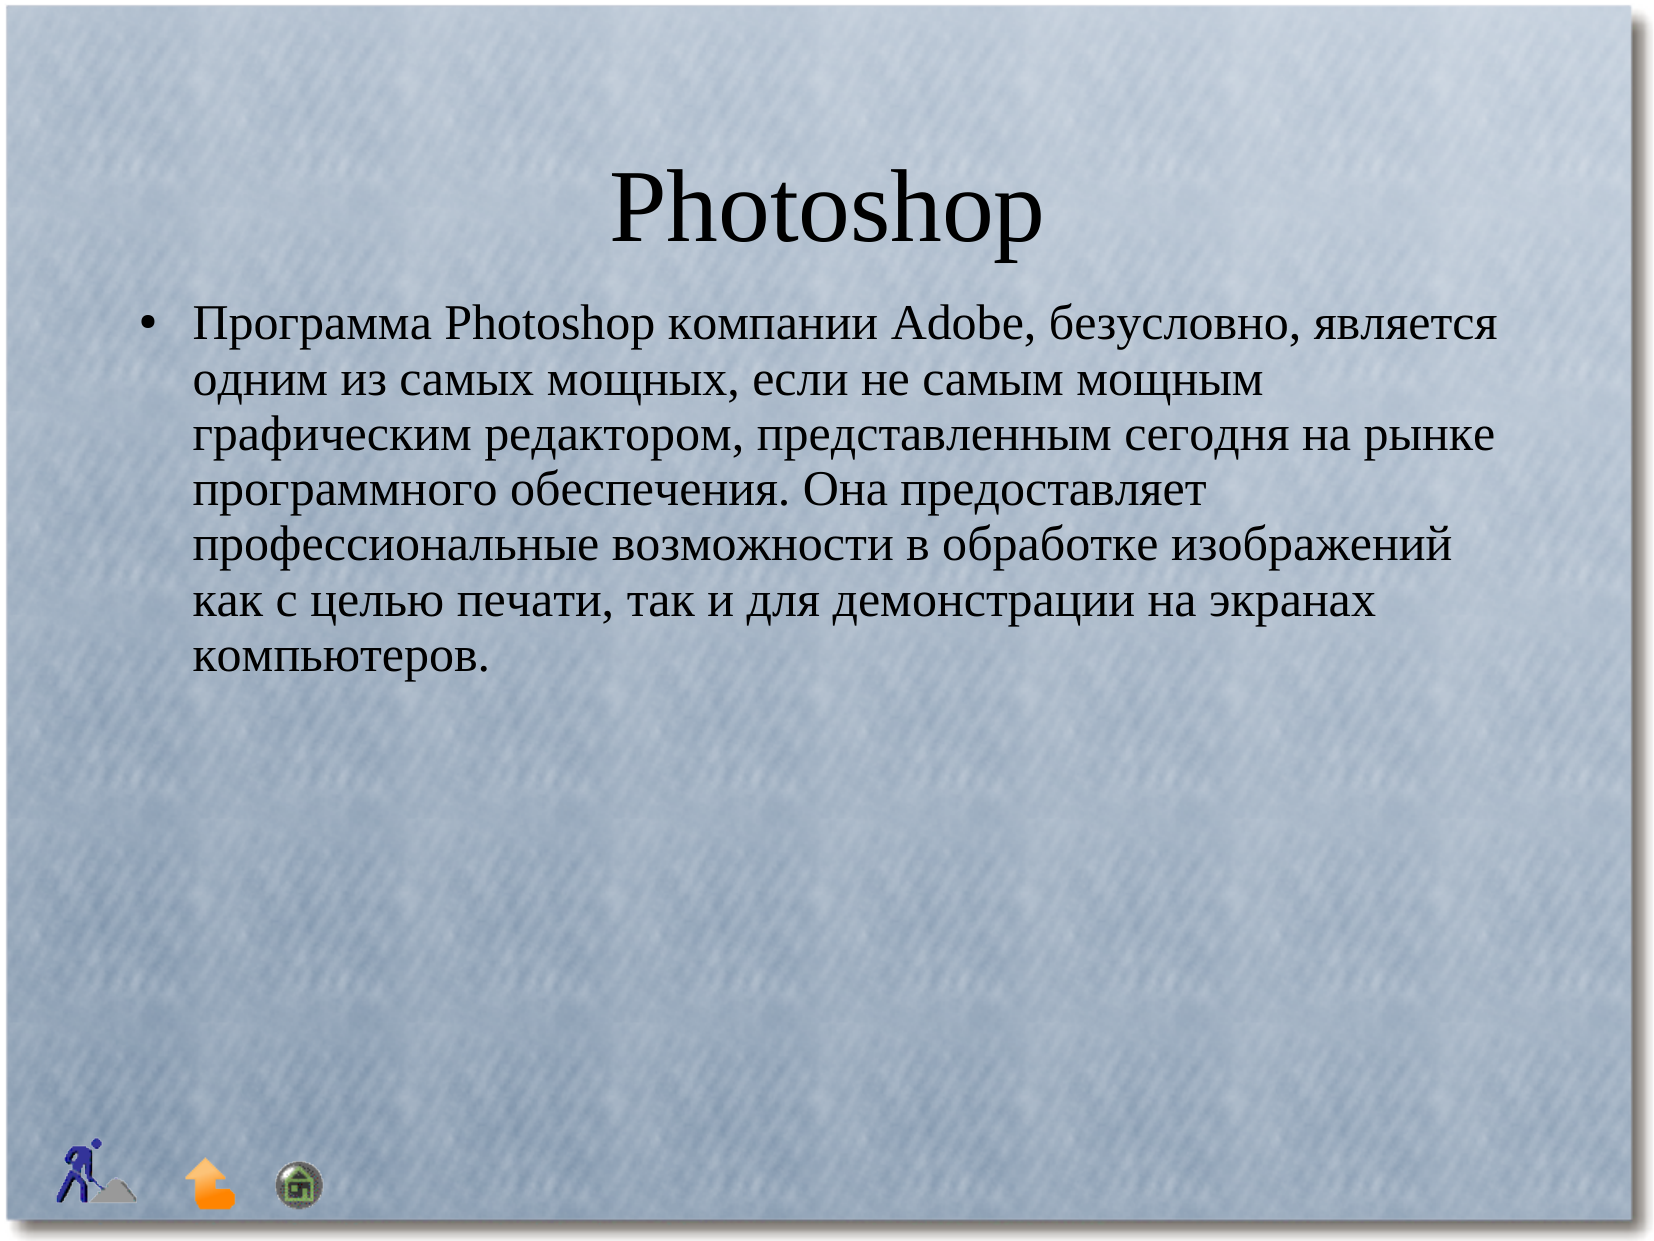

# Photoshop
Программа Photoshop компании Adobe, безусловно, является одним из самых мощных, если не самым мощным графическим редактором, представленным сегодня на рынке программного обеспечения. Она предоставляет профессиональные возможности в обработке изображений как с целью печати, так и для демонстрации на экранах компьютеров.